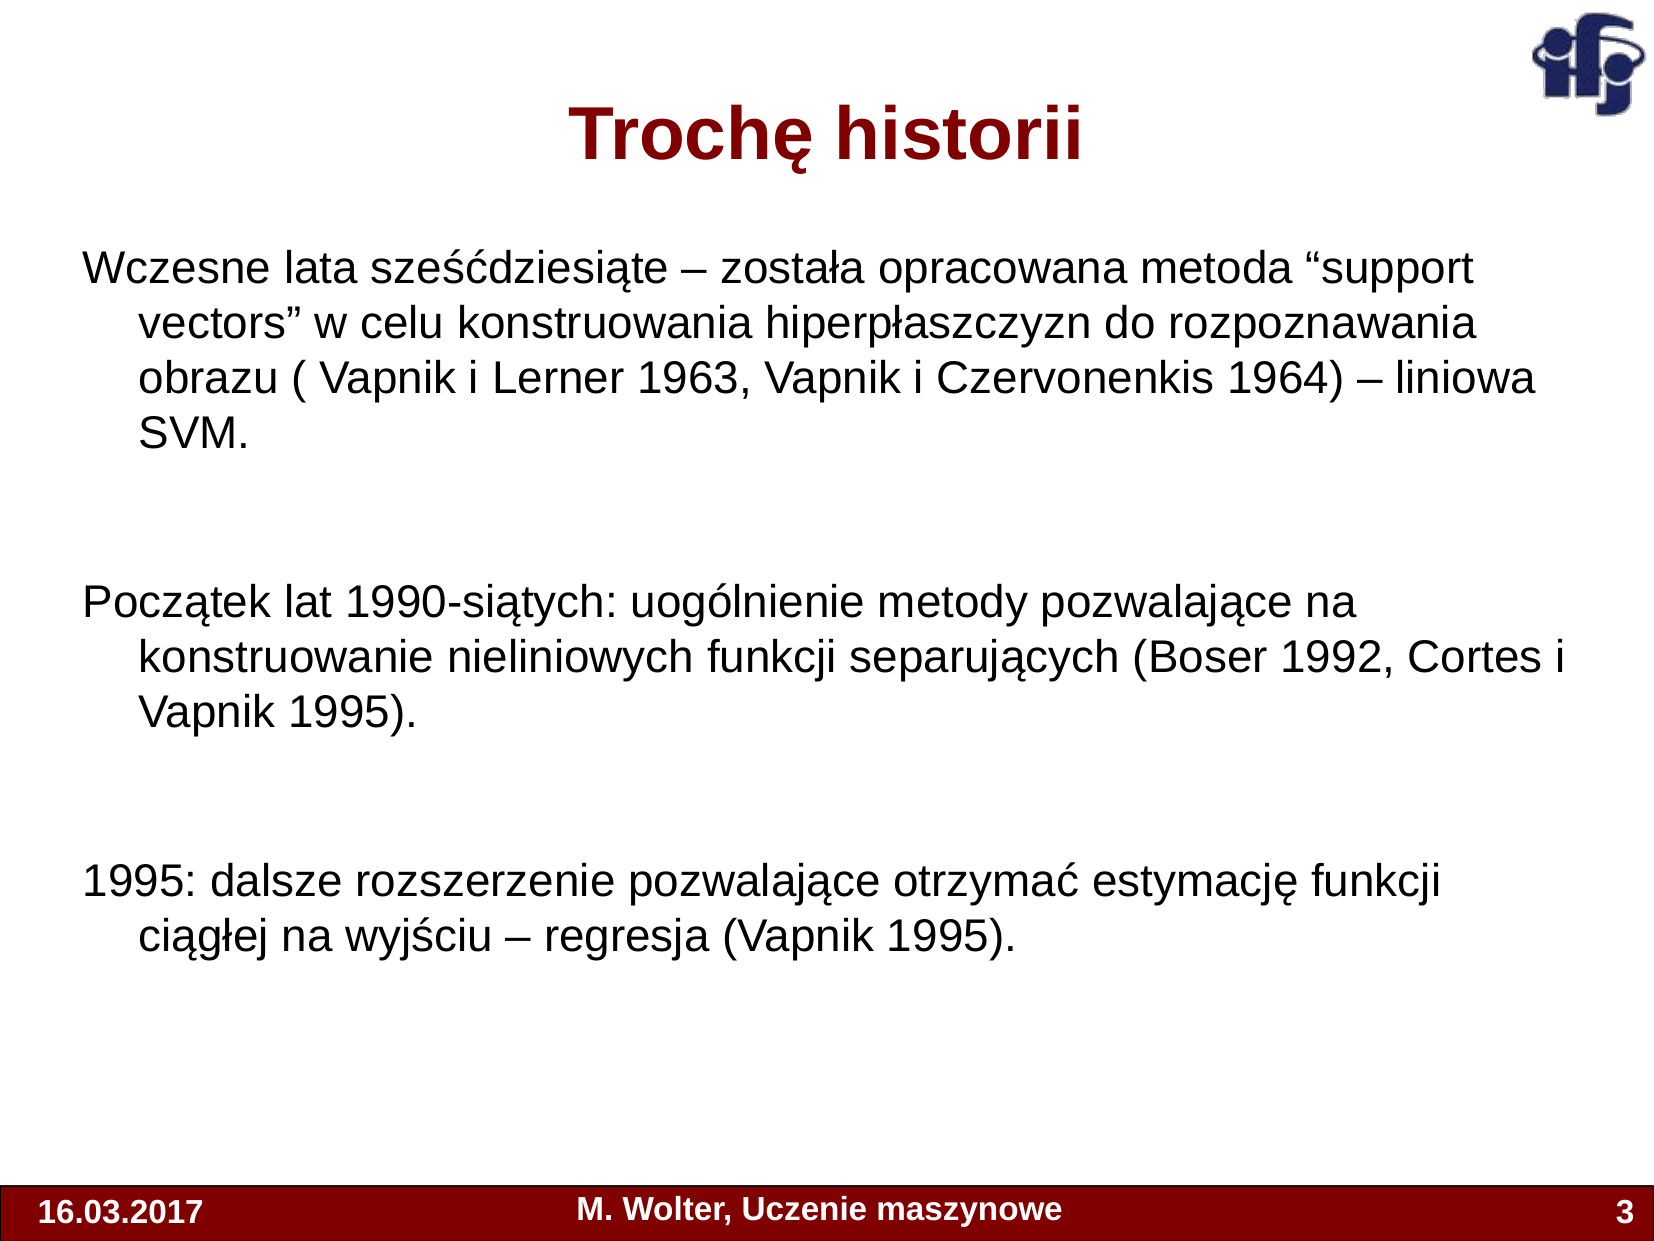

# Trochę historii
Wczesne lata sześćdziesiąte – została opracowana metoda “support vectors” w celu konstruowania hiperpłaszczyzn do rozpoznawania obrazu ( Vapnik i Lerner 1963, Vapnik i Czervonenkis 1964) – liniowa SVM.
Początek lat 1990-siątych: uogólnienie metody pozwalające na konstruowanie nieliniowych funkcji separujących (Boser 1992, Cortes i Vapnik 1995).
1995: dalsze rozszerzenie pozwalające otrzymać estymację funkcji ciągłej na wyjściu – regresja (Vapnik 1995).
7.11.2007
Marcin Wolter, "Support Vector Machines"